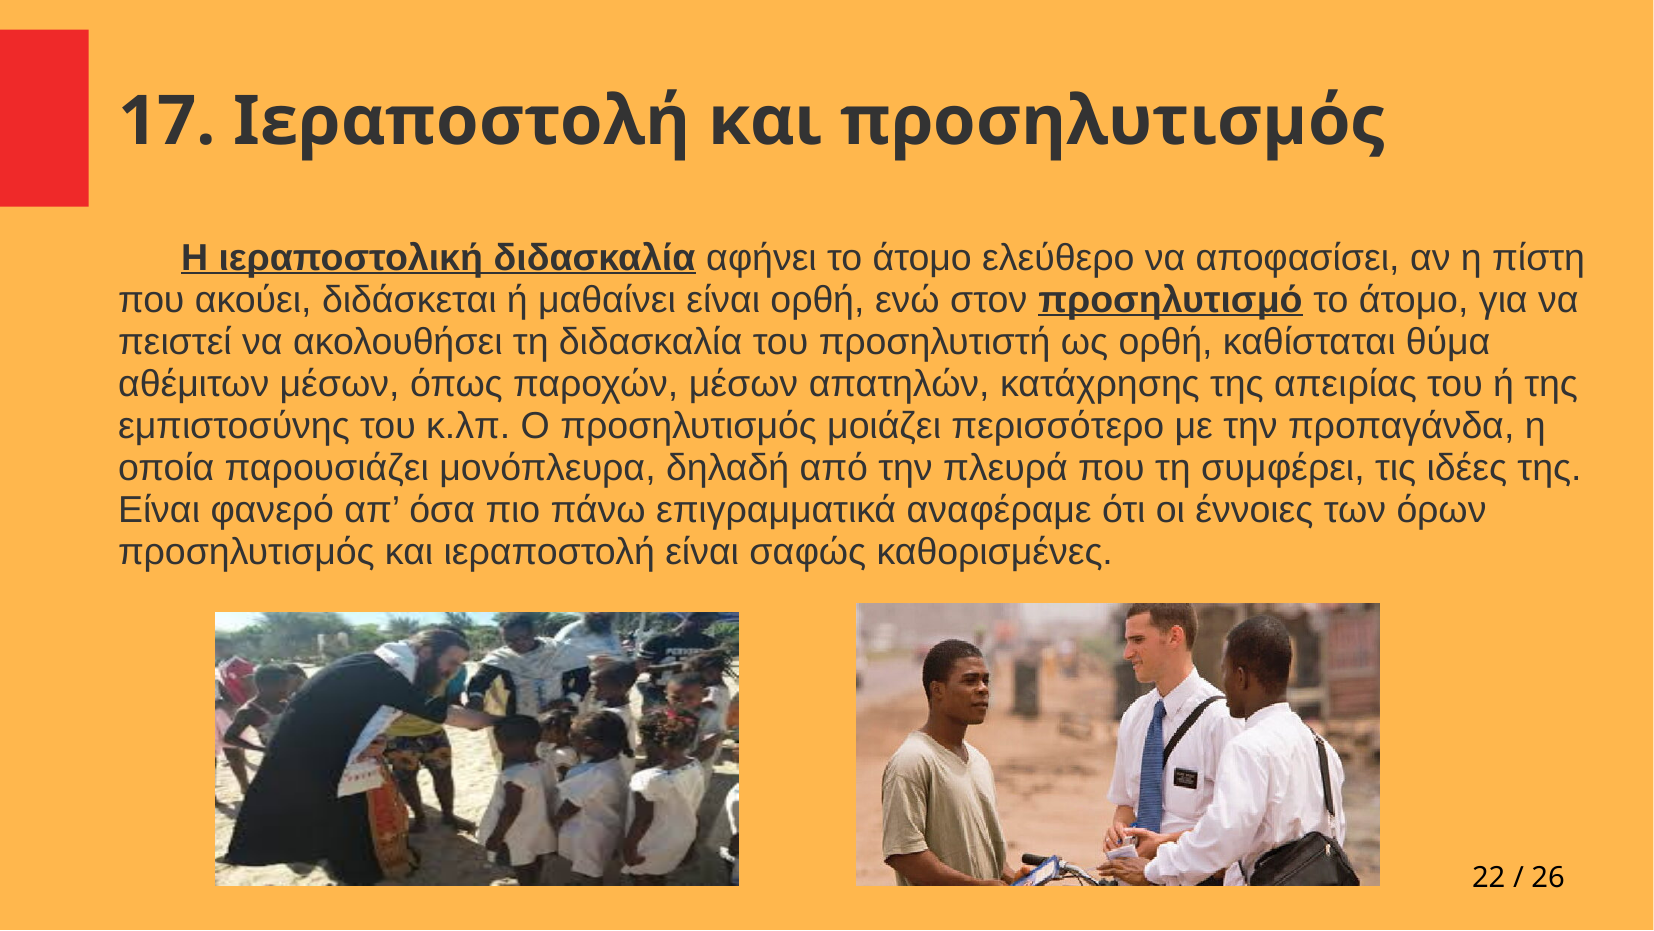

# 17. Ιεραποστολή και προσηλυτισμός
 Η ιεραποστολική διδασκαλία αφήνει το άτομο ελεύθερο να αποφασίσει, αν η πίστη που ακούει, διδάσκεται ή μαθαίνει είναι ορθή, ενώ στον προσηλυτισμό το άτομο, για να πειστεί να ακολουθήσει τη διδασκαλία του προσηλυτιστή ως ορθή, καθίσταται θύμα αθέμιτων μέσων, όπως παροχών, μέσων απατηλών, κατάχρησης της απει­ρίας του ή της εμπιστοσύνης του κ.λπ. Ο προσηλυτισμός μοιάζει περισσό­τερο με την προπαγάνδα, η οποία παρουσιάζει μονόπλευρα, δηλαδή από την πλευρά που τη συμ­φέρει, τις ιδέες της. Είναι φανερό απ’ όσα πιο πάνω επιγραμματικά ανα­φέραμε ότι οι έννοιες των όρων προσηλυτισμός και ιεραποστολή είναι σα­φώς καθορισμένες.
22